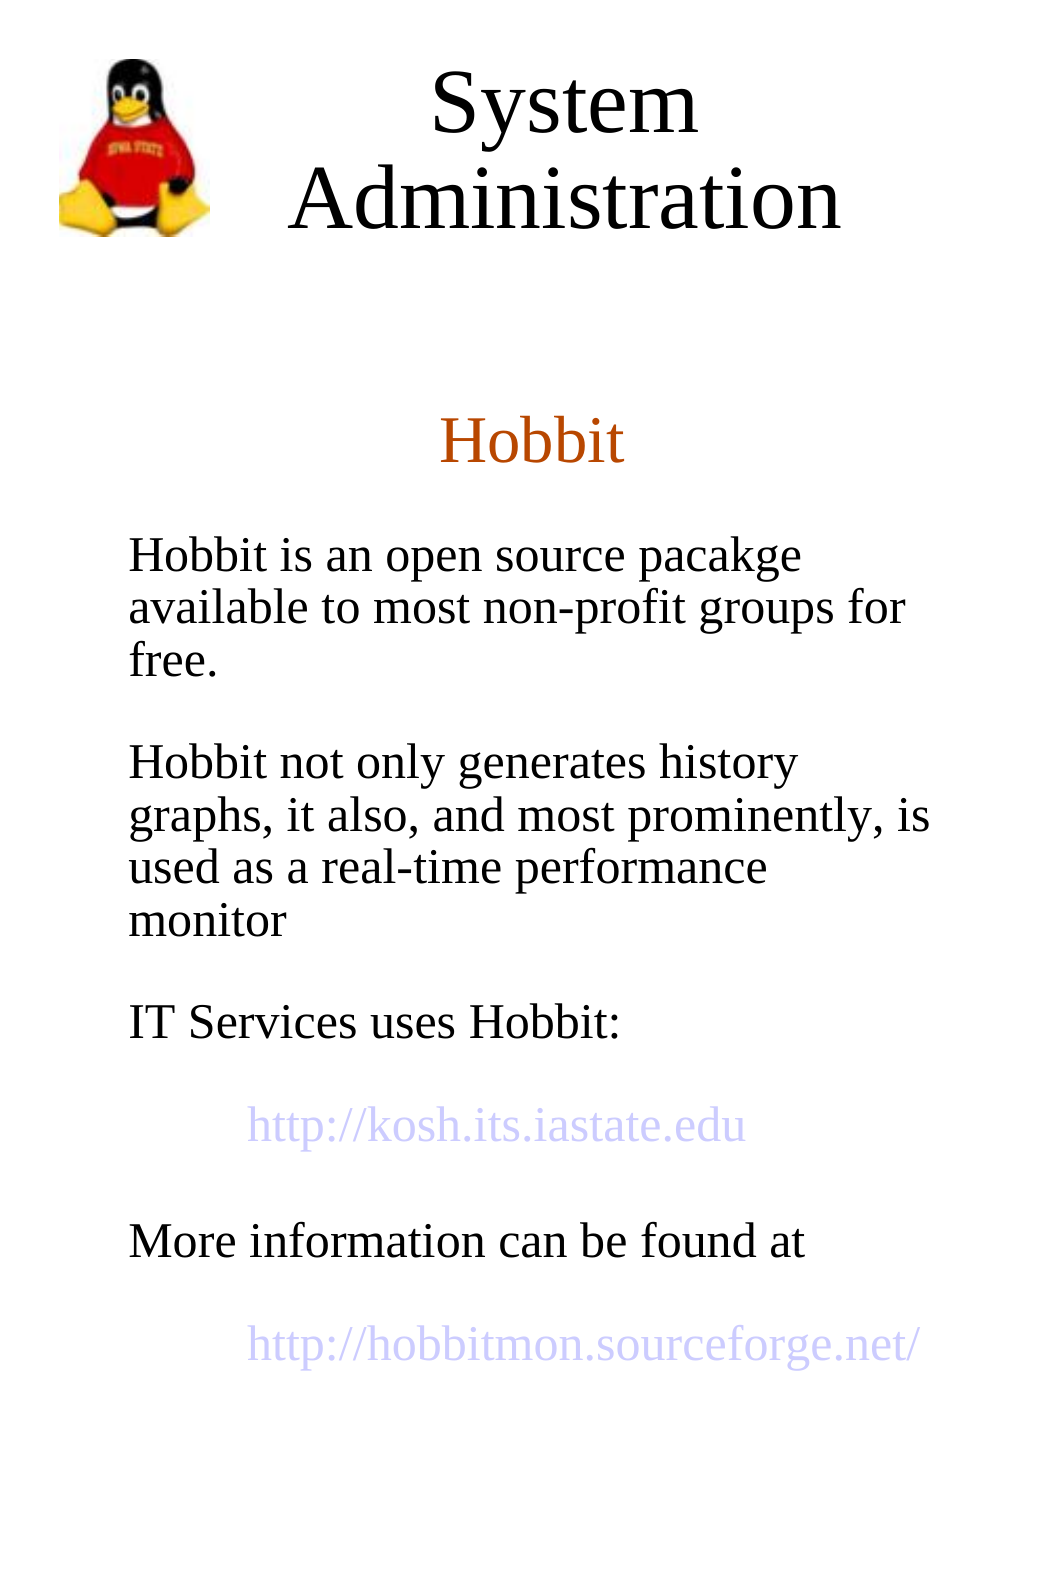

# System Administration
Hobbit
Hobbit is an open source pacakge available to most non-profit groups for free.
Hobbit not only generates history graphs, it also, and most prominently, is used as a real-time performance monitor
IT Services uses Hobbit:
	http://kosh.its.iastate.edu
More information can be found at
	http://hobbitmon.sourceforge.net/